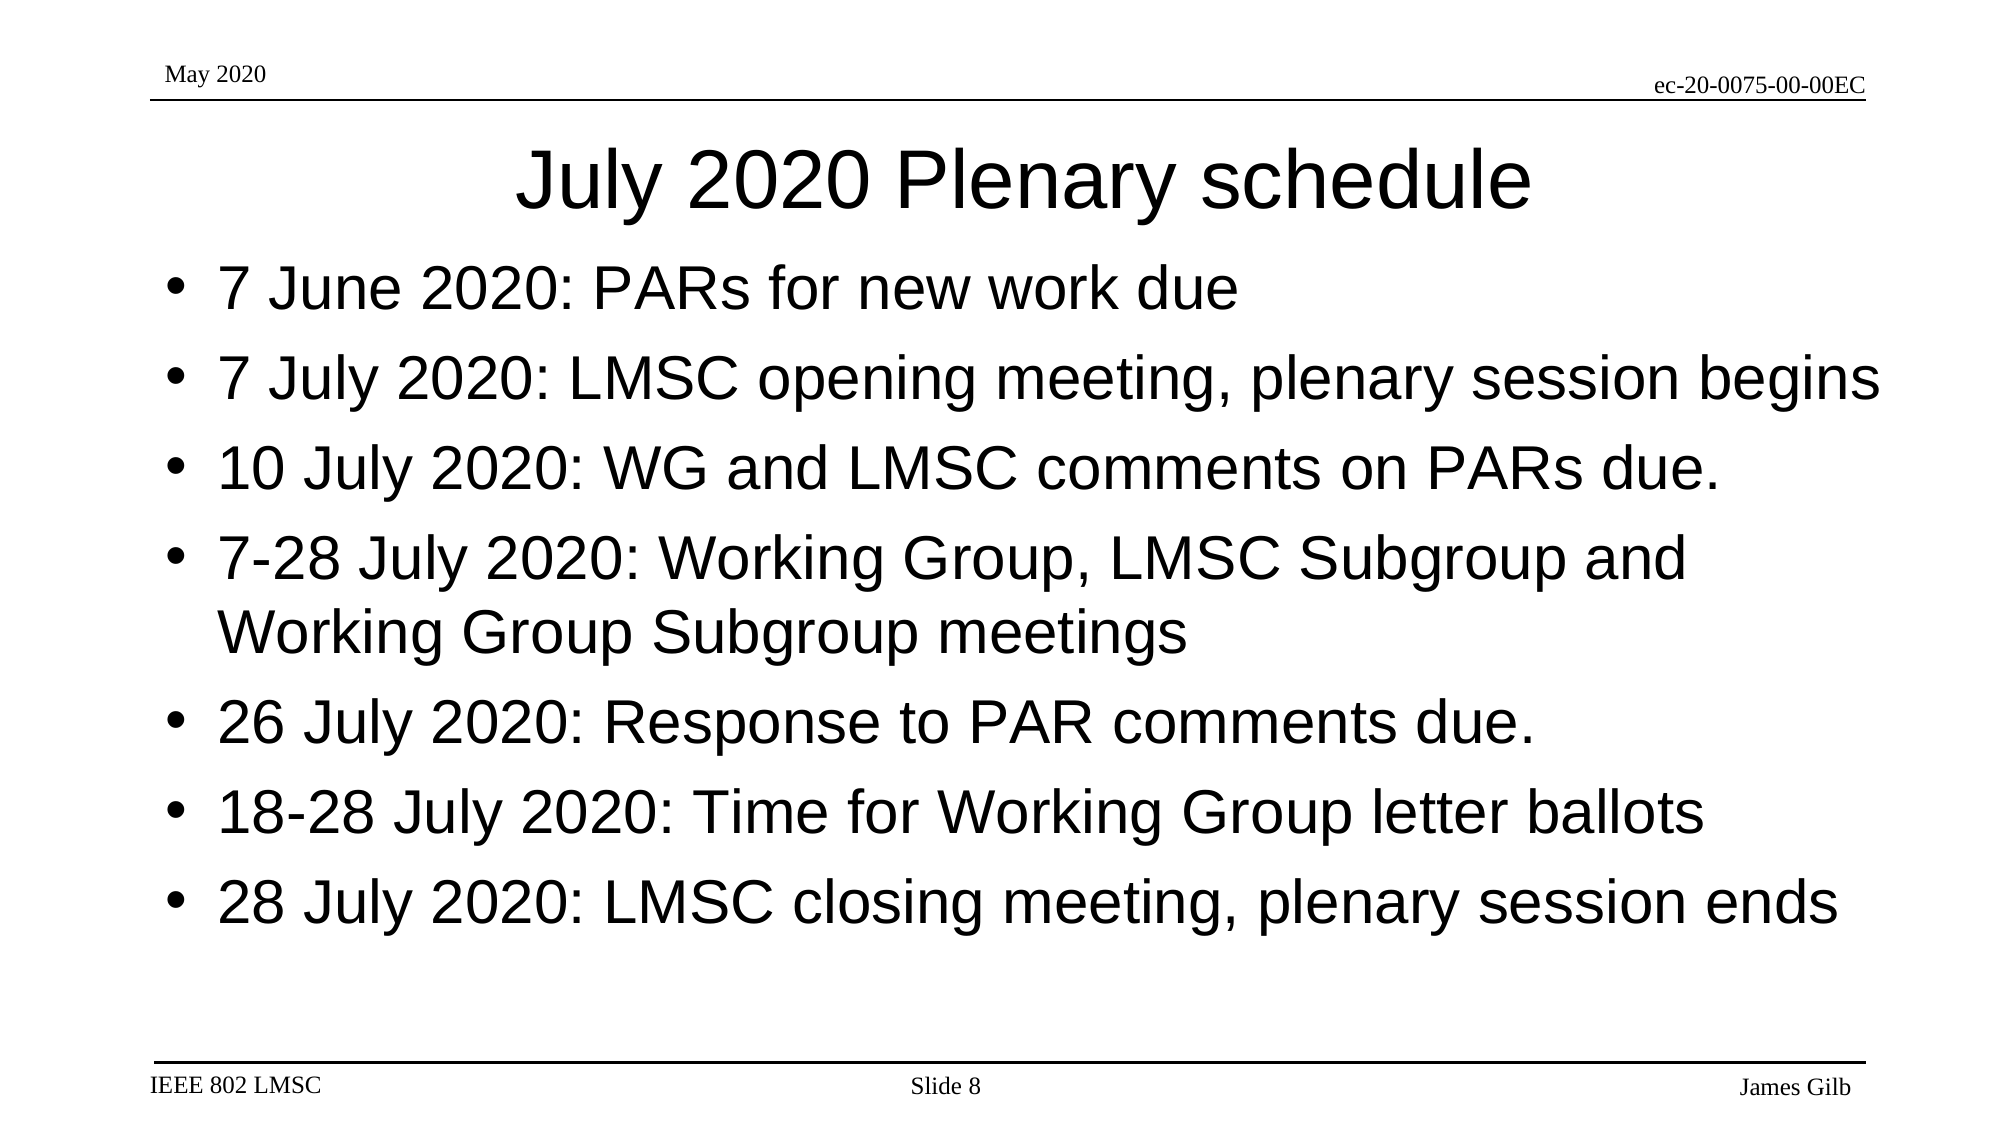

# July 2020 Plenary schedule
7 June 2020: PARs for new work due
7 July 2020: LMSC opening meeting, plenary session begins
10 July 2020: WG and LMSC comments on PARs due.
7-28 July 2020: Working Group, LMSC Subgroup and Working Group Subgroup meetings
26 July 2020: Response to PAR comments due.
18-28 July 2020: Time for Working Group letter ballots
28 July 2020: LMSC closing meeting, plenary session ends
8